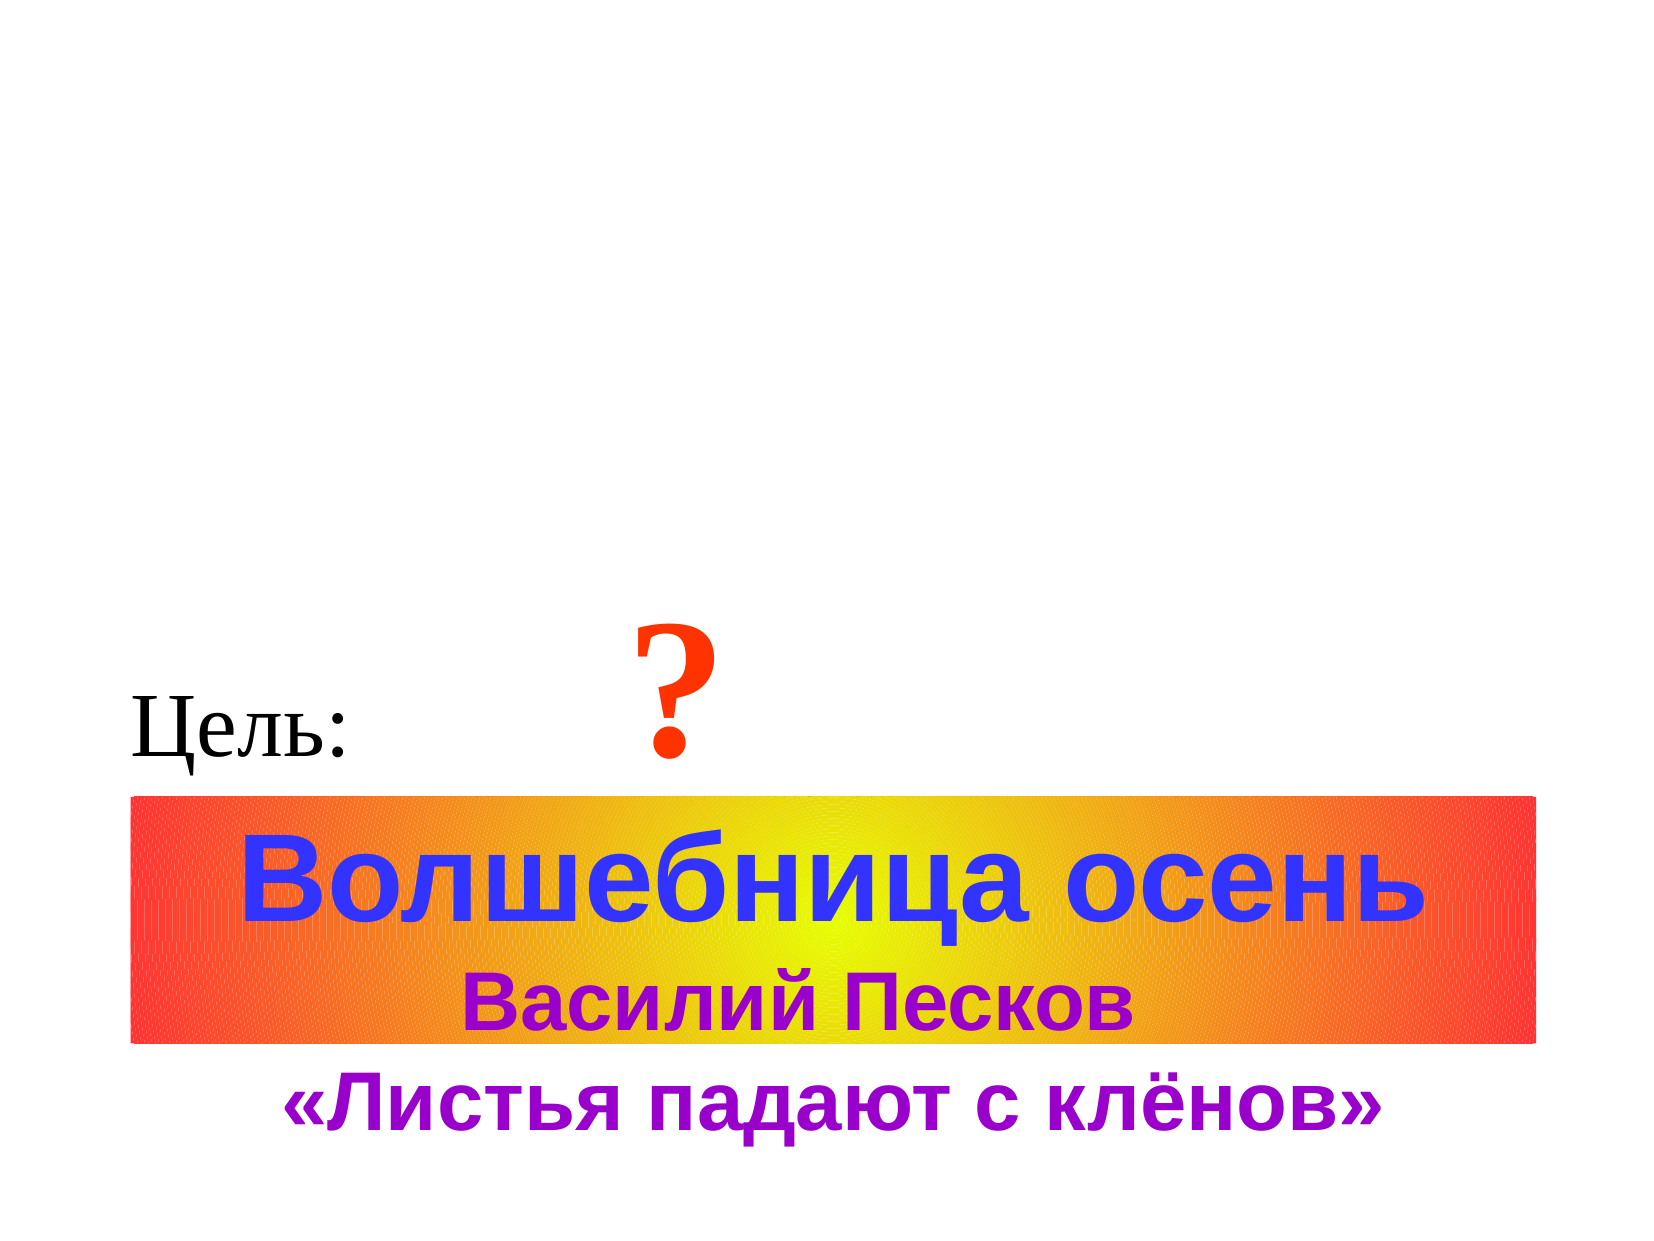

Цель: ?
# Волшебница осень Василий Песков «Листья падают с клёнов»